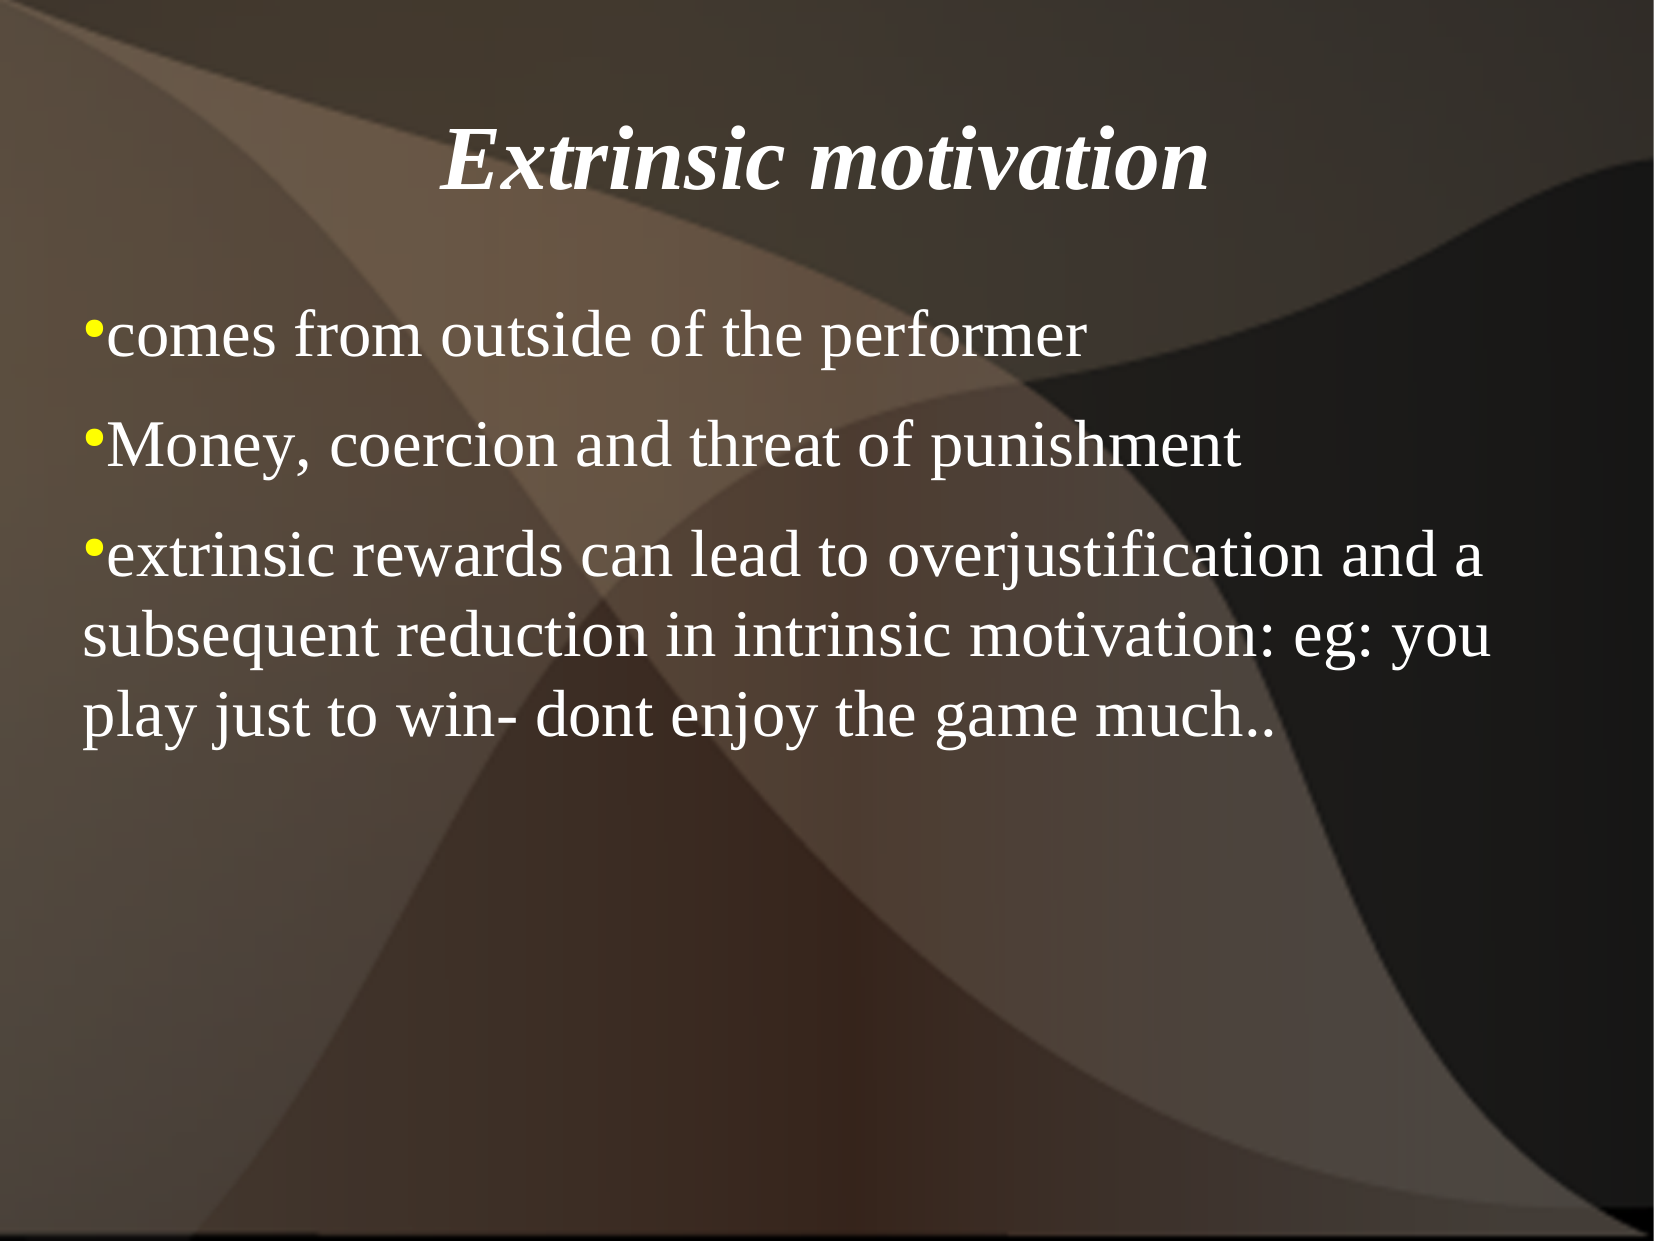

# Extrinsic motivation
comes from outside of the performer
Money, coercion and threat of punishment
extrinsic rewards can lead to overjustification and a subsequent reduction in intrinsic motivation: eg: you play just to win- dont enjoy the game much..